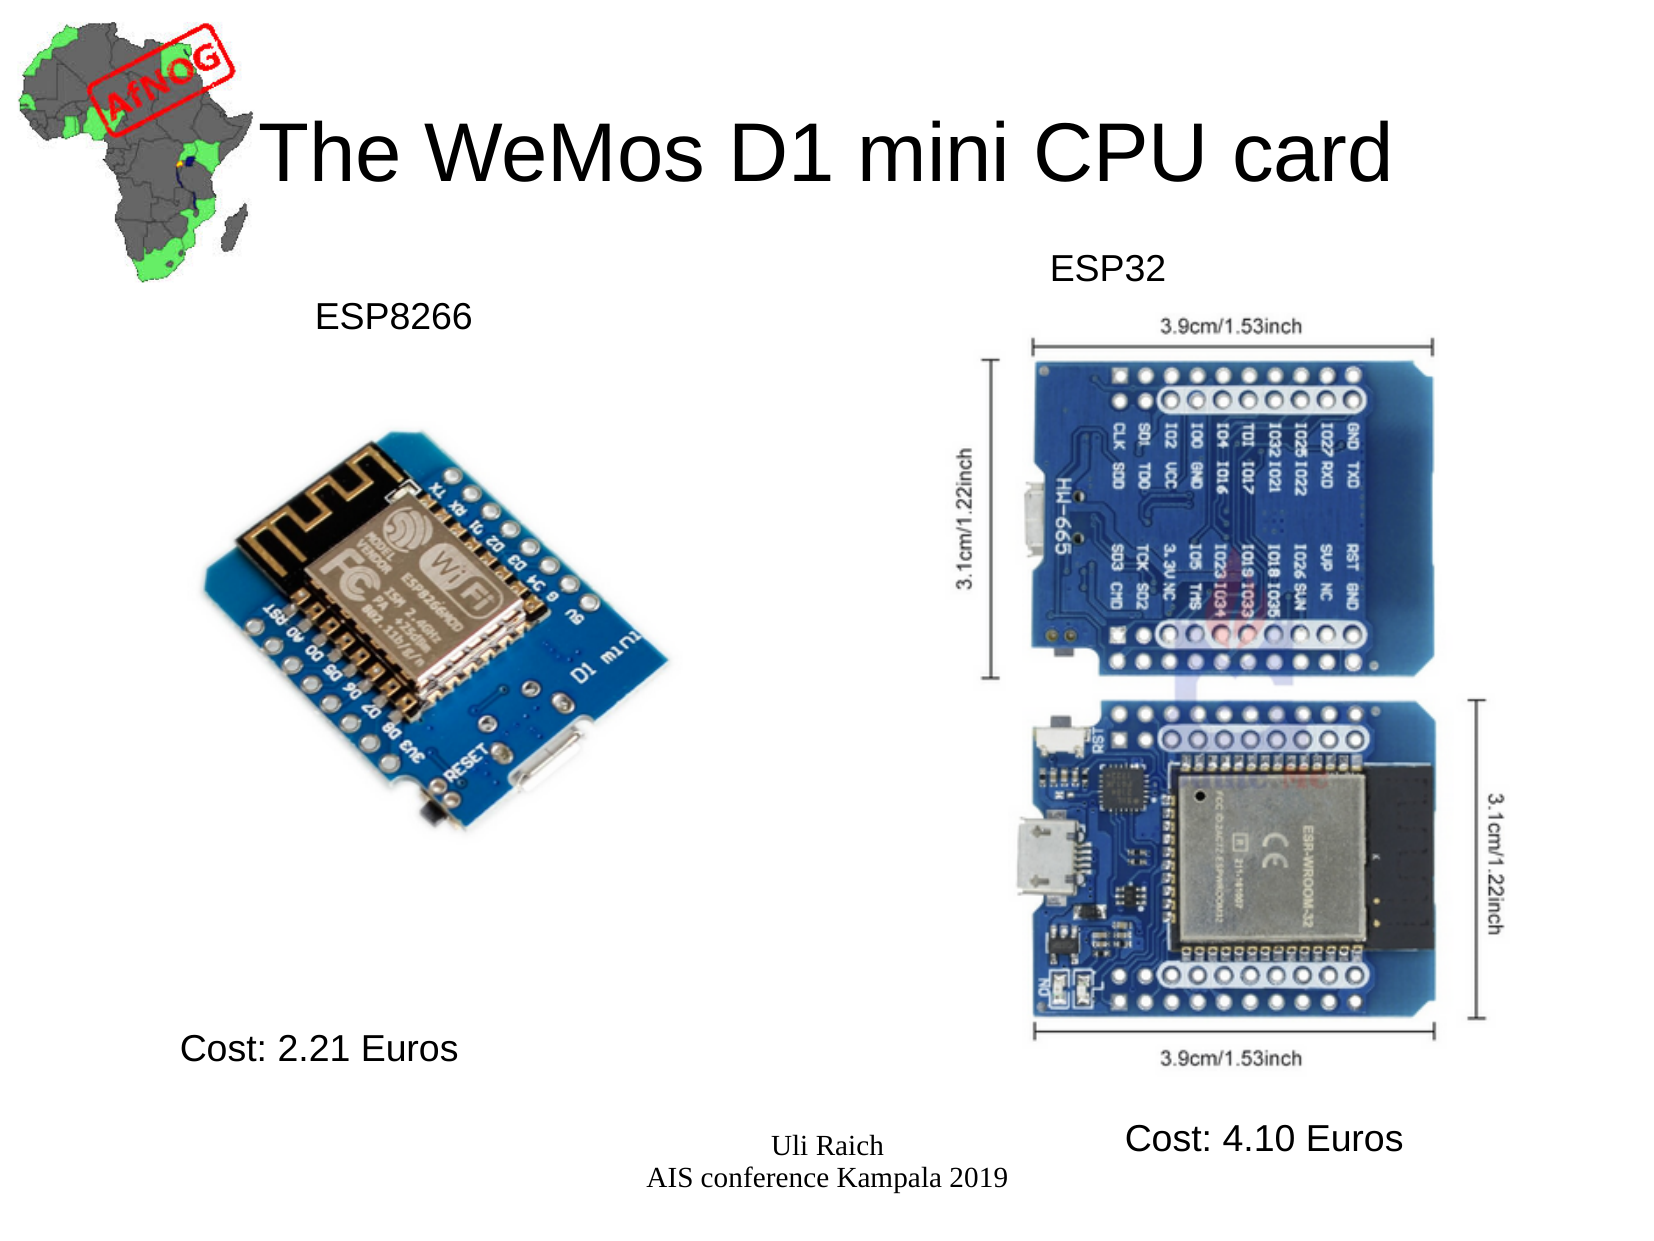

# The WeMos D1 mini CPU card
ESP32
ESP8266
Cost: 2.21 Euros
Cost: 4.10 Euros